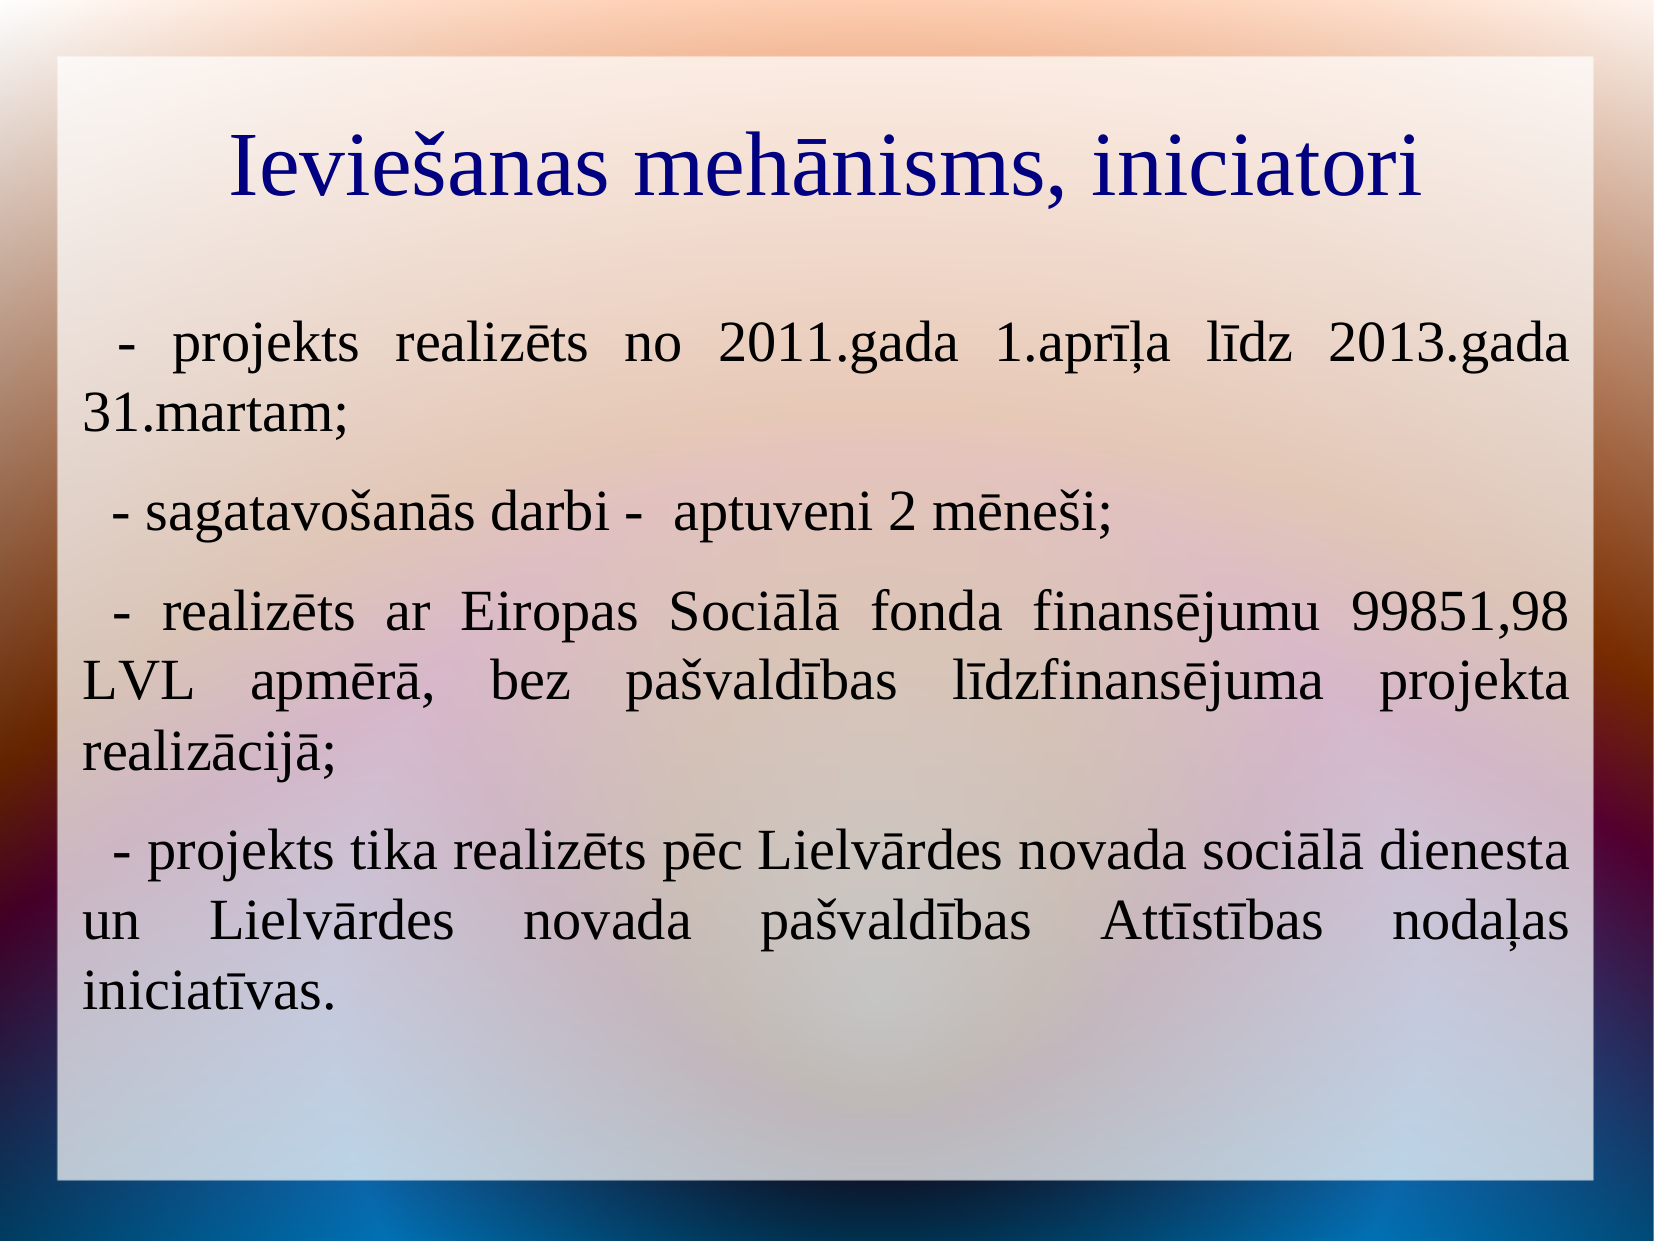

# Ieviešanas mehānisms, iniciatori
 - projekts realizēts no 2011.gada 1.aprīļa līdz 2013.gada 31.martam;
 - sagatavošanās darbi - aptuveni 2 mēneši;
 - realizēts ar Eiropas Sociālā fonda finansējumu 99851,98 LVL apmērā, bez pašvaldības līdzfinansējuma projekta realizācijā;
 - projekts tika realizēts pēc Lielvārdes novada sociālā dienesta un Lielvārdes novada pašvaldības Attīstības nodaļas iniciatīvas.